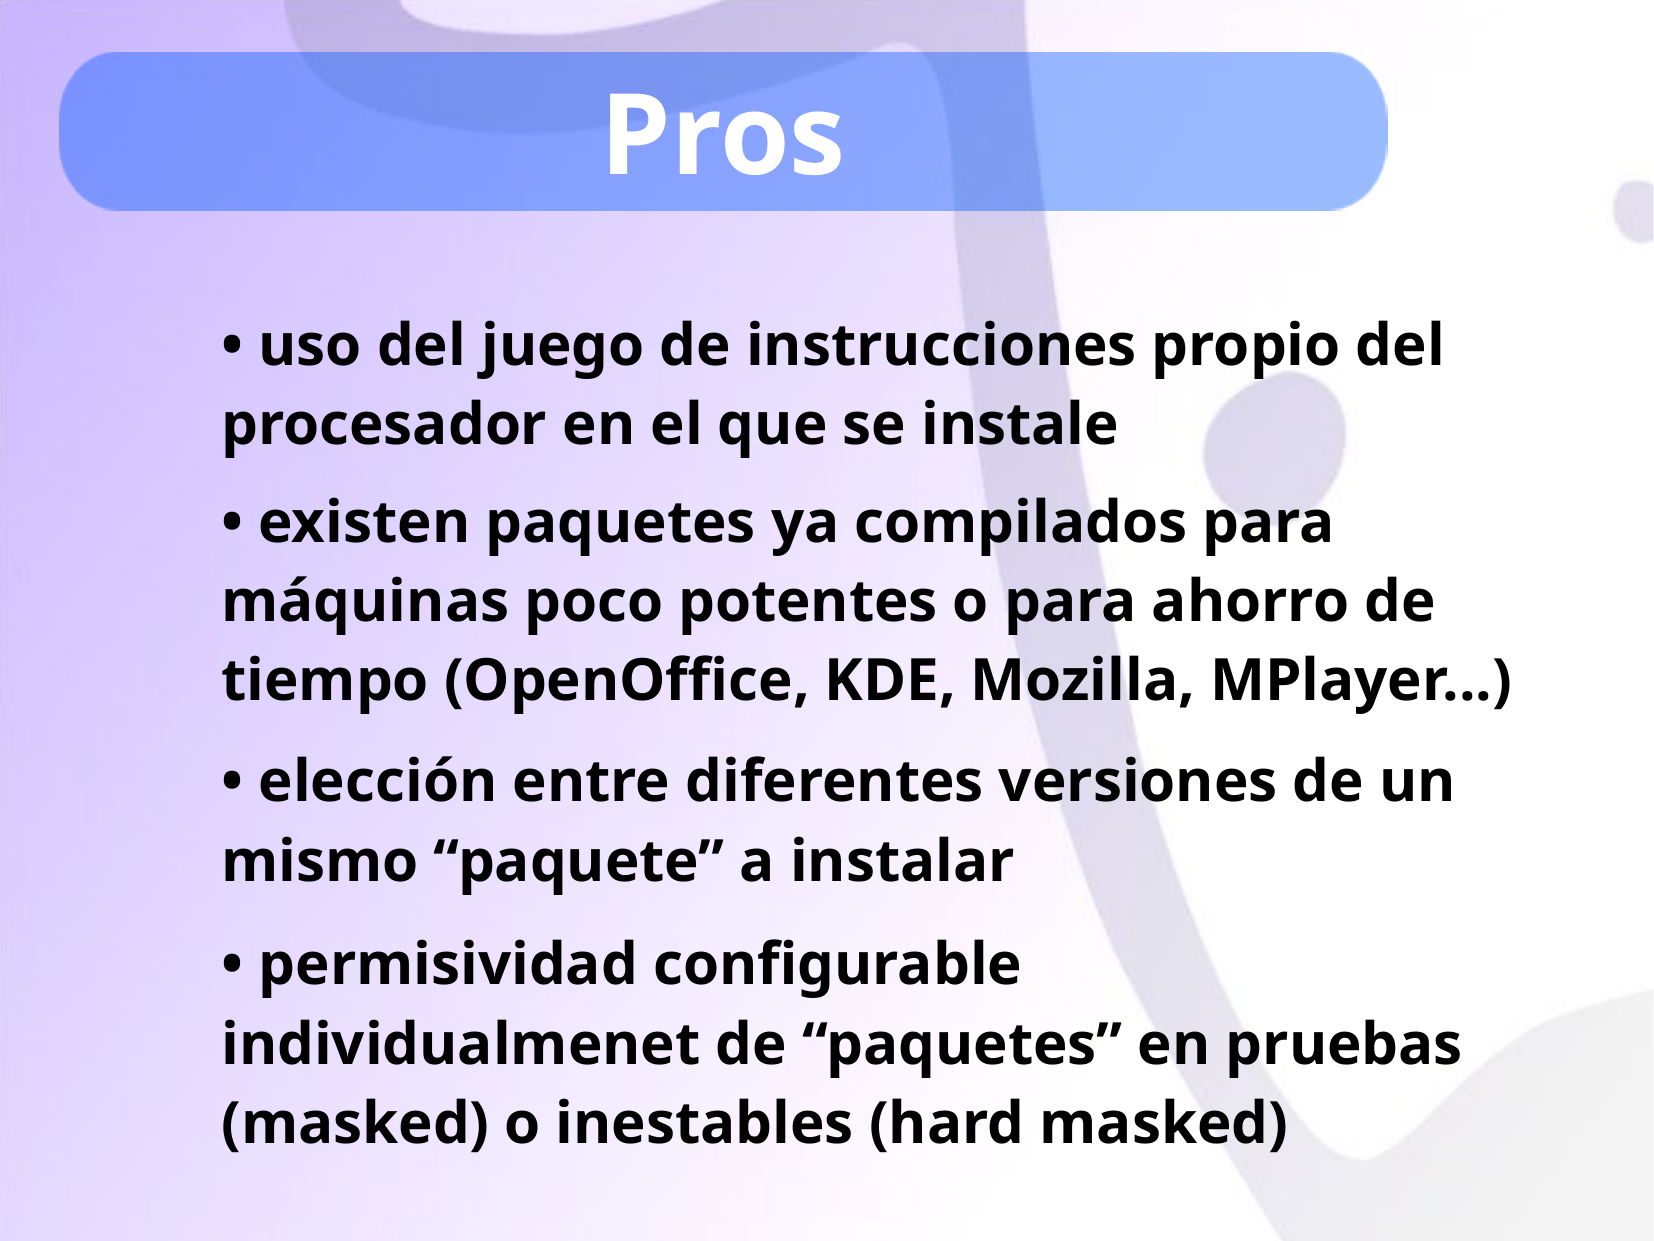

Pros
• uso del juego de instrucciones propio del procesador en el que se instale
• existen paquetes ya compilados para máquinas poco potentes o para ahorro de tiempo (OpenOffice, KDE, Mozilla, MPlayer...)
• elección entre diferentes versiones de un mismo “paquete” a instalar
• permisividad configurable individualmenet de “paquetes” en pruebas (masked) o inestables (hard masked)